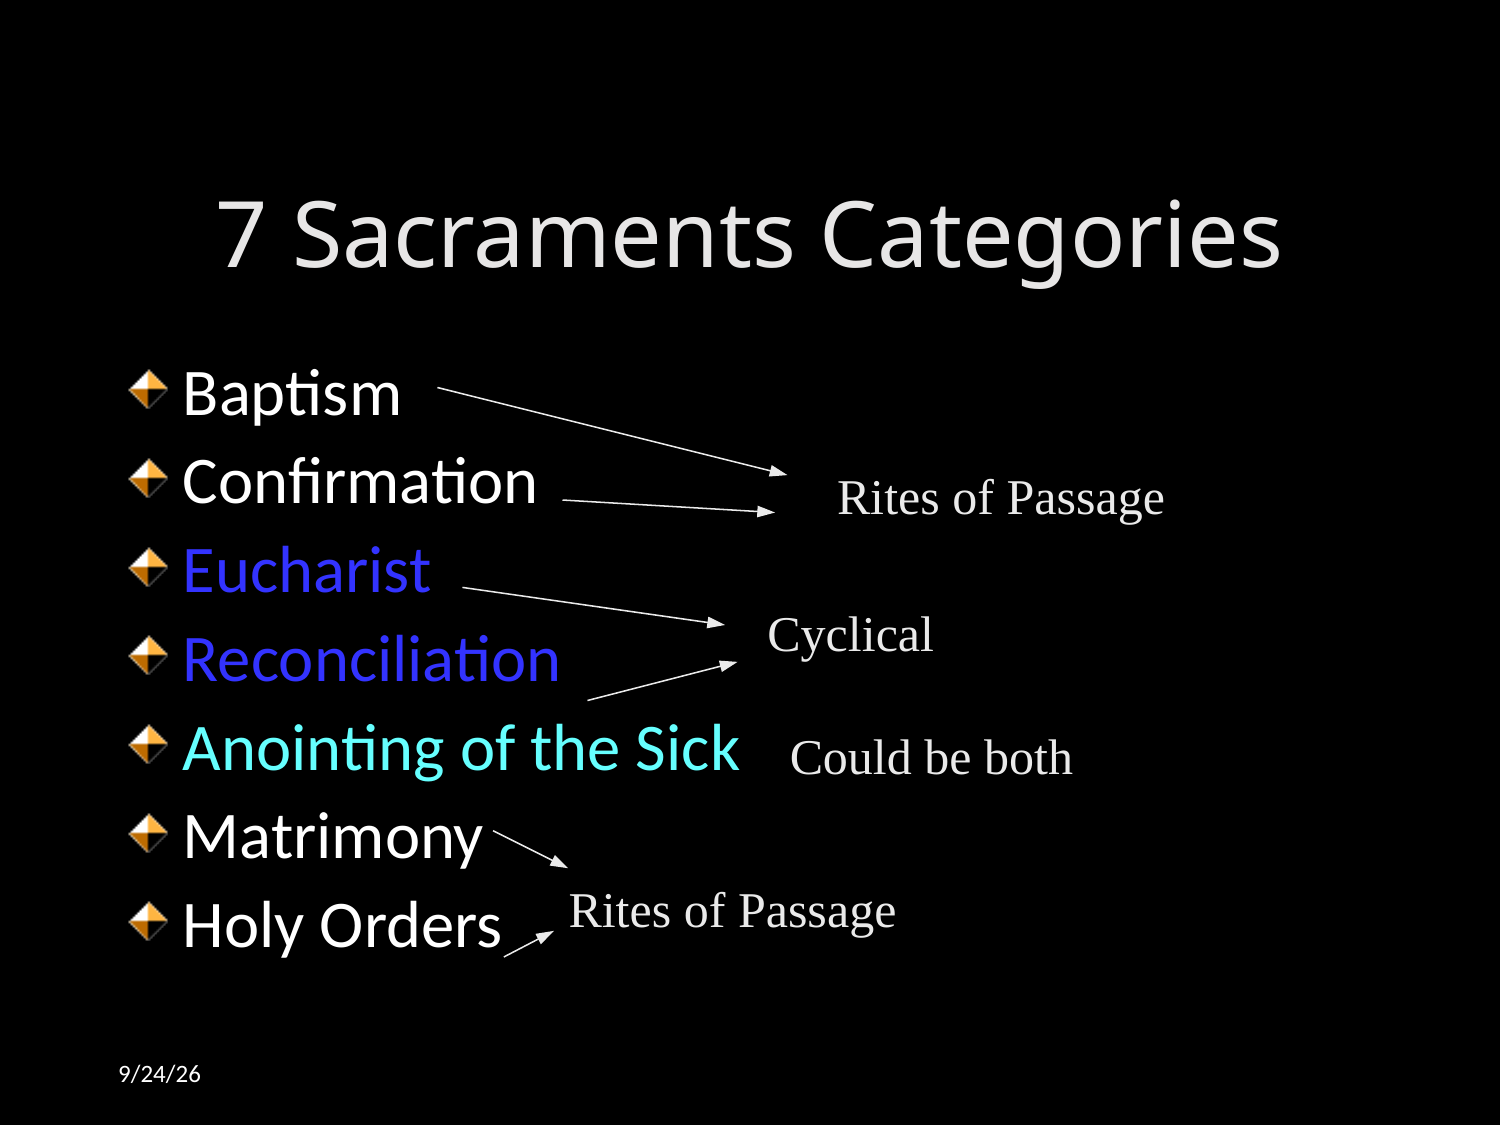

# 7 Sacraments Categories
Baptism
Confirmation
Eucharist
Reconciliation
Anointing of the Sick
Matrimony
Holy Orders
Rites of Passage
Cyclical
Could be both
Rites of Passage